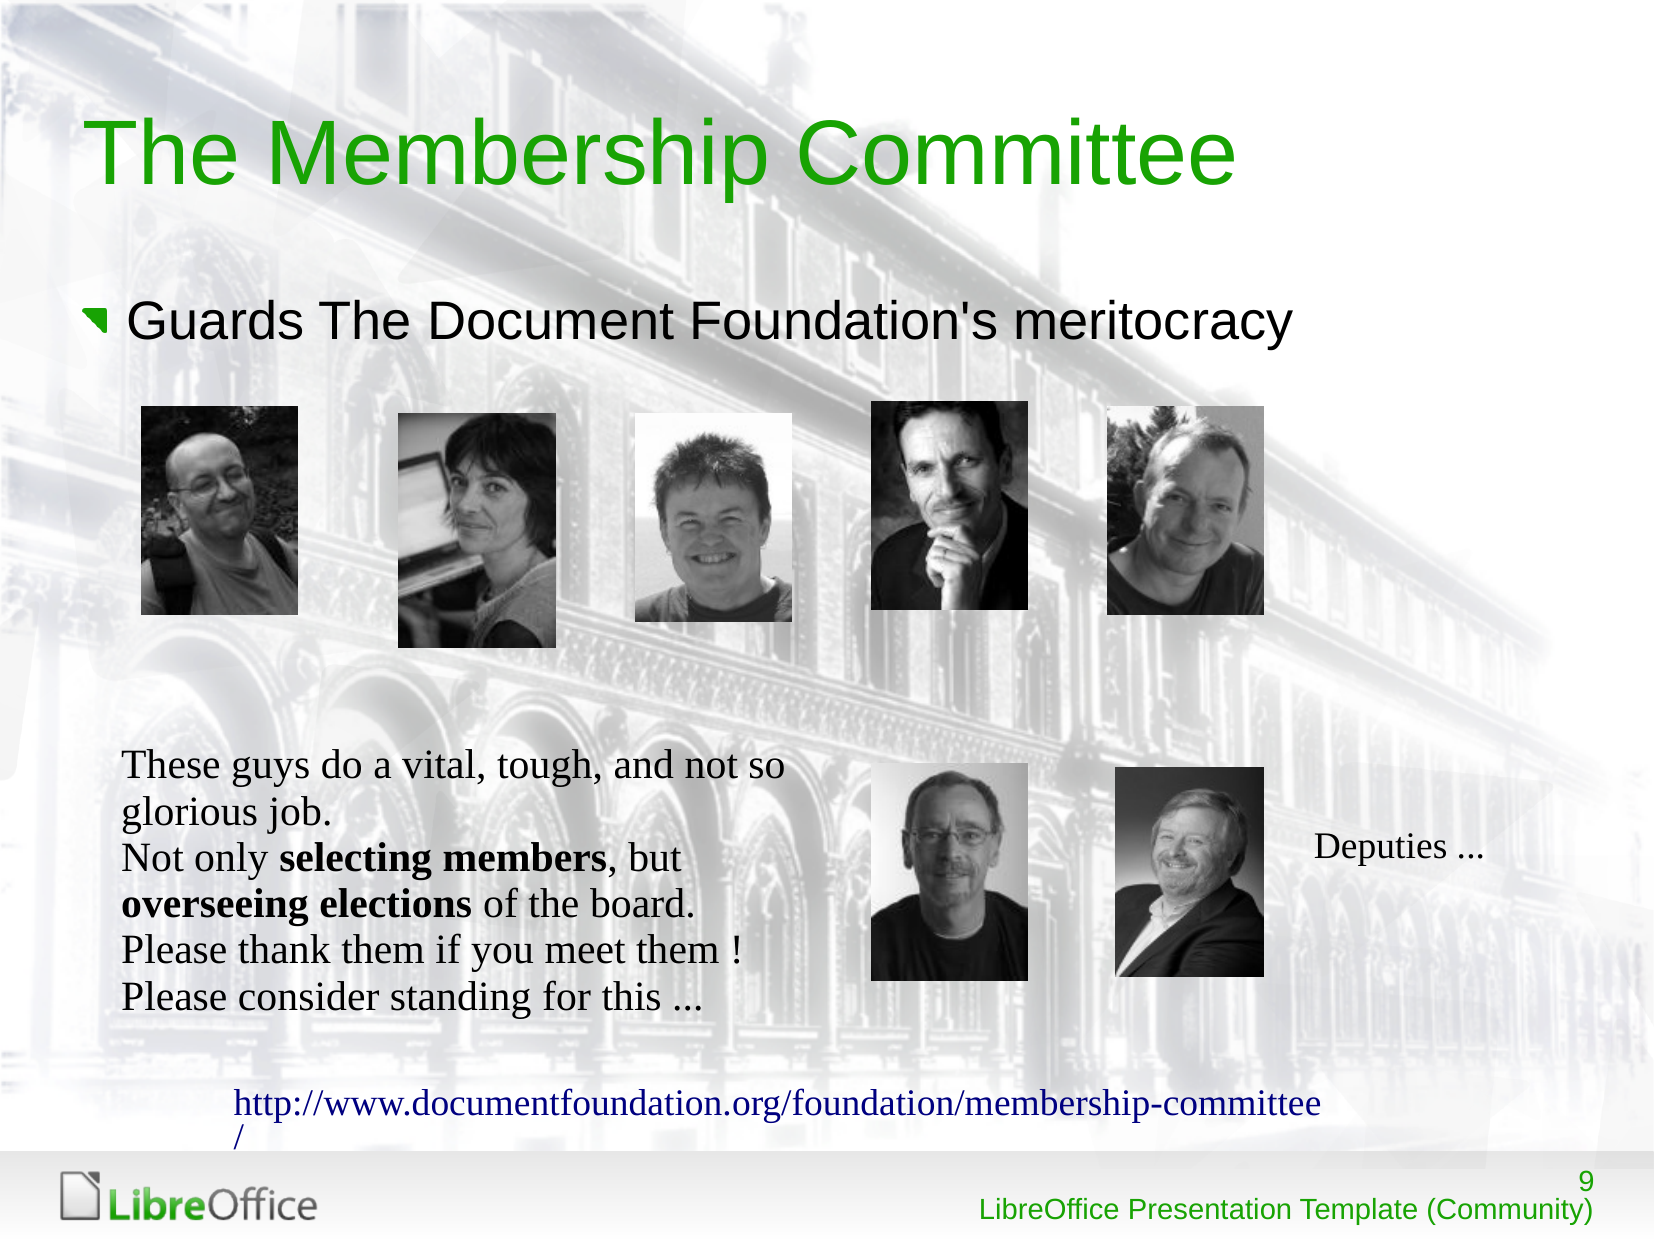

# The Membership Committee
Guards The Document Foundation's meritocracy
These guys do a vital, tough, and not so glorious job.
Not only selecting members, but overseeing elections of the board.
Please thank them if you meet them !
Please consider standing for this ...
Deputies ...
http://www.documentfoundation.org/foundation/membership-committee/
9
LibreOffice Presentation Template (Community)